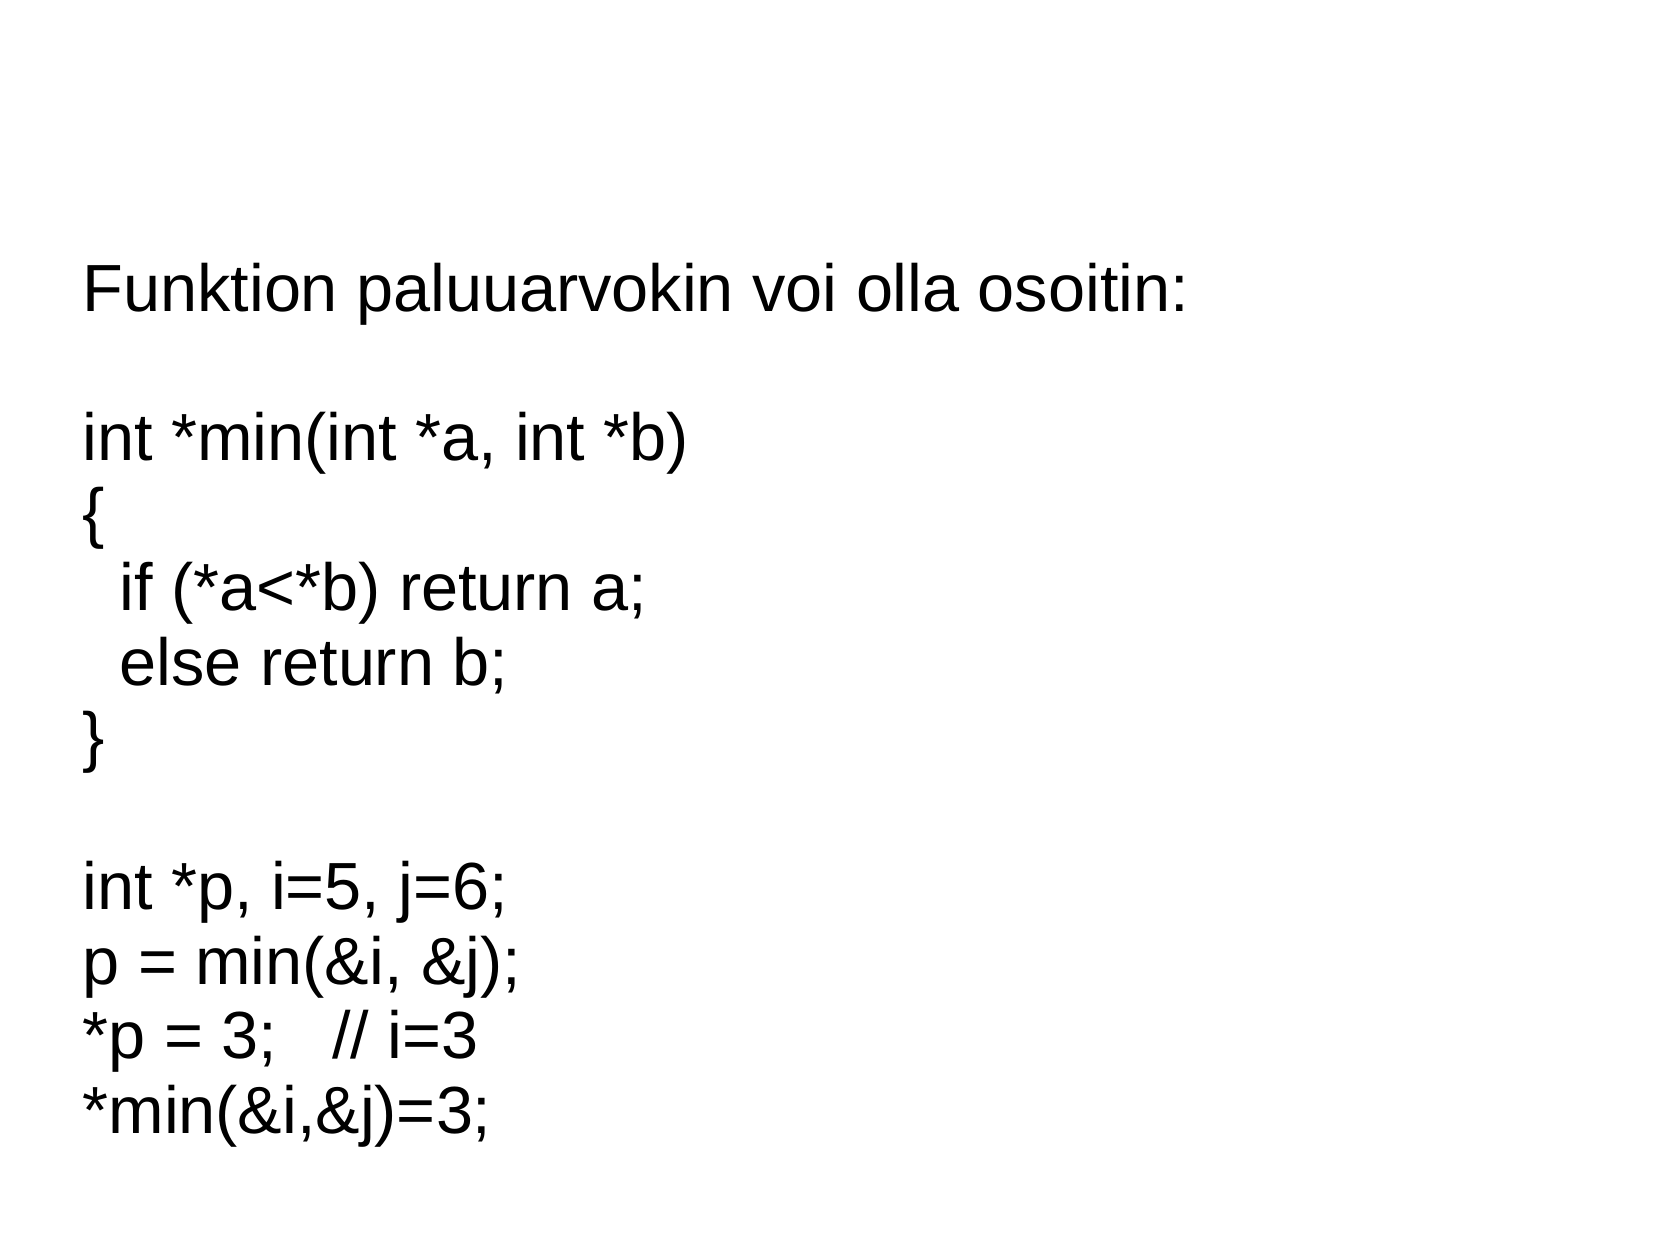

Funktion paluuarvokin voi olla osoitin:
int *min(int *a, int *b)
{
 if (*a<*b) return a;
 else return b;
}
int *p, i=5, j=6;
p = min(&i, &j);
*p = 3; // i=3
*min(&i,&j)=3;